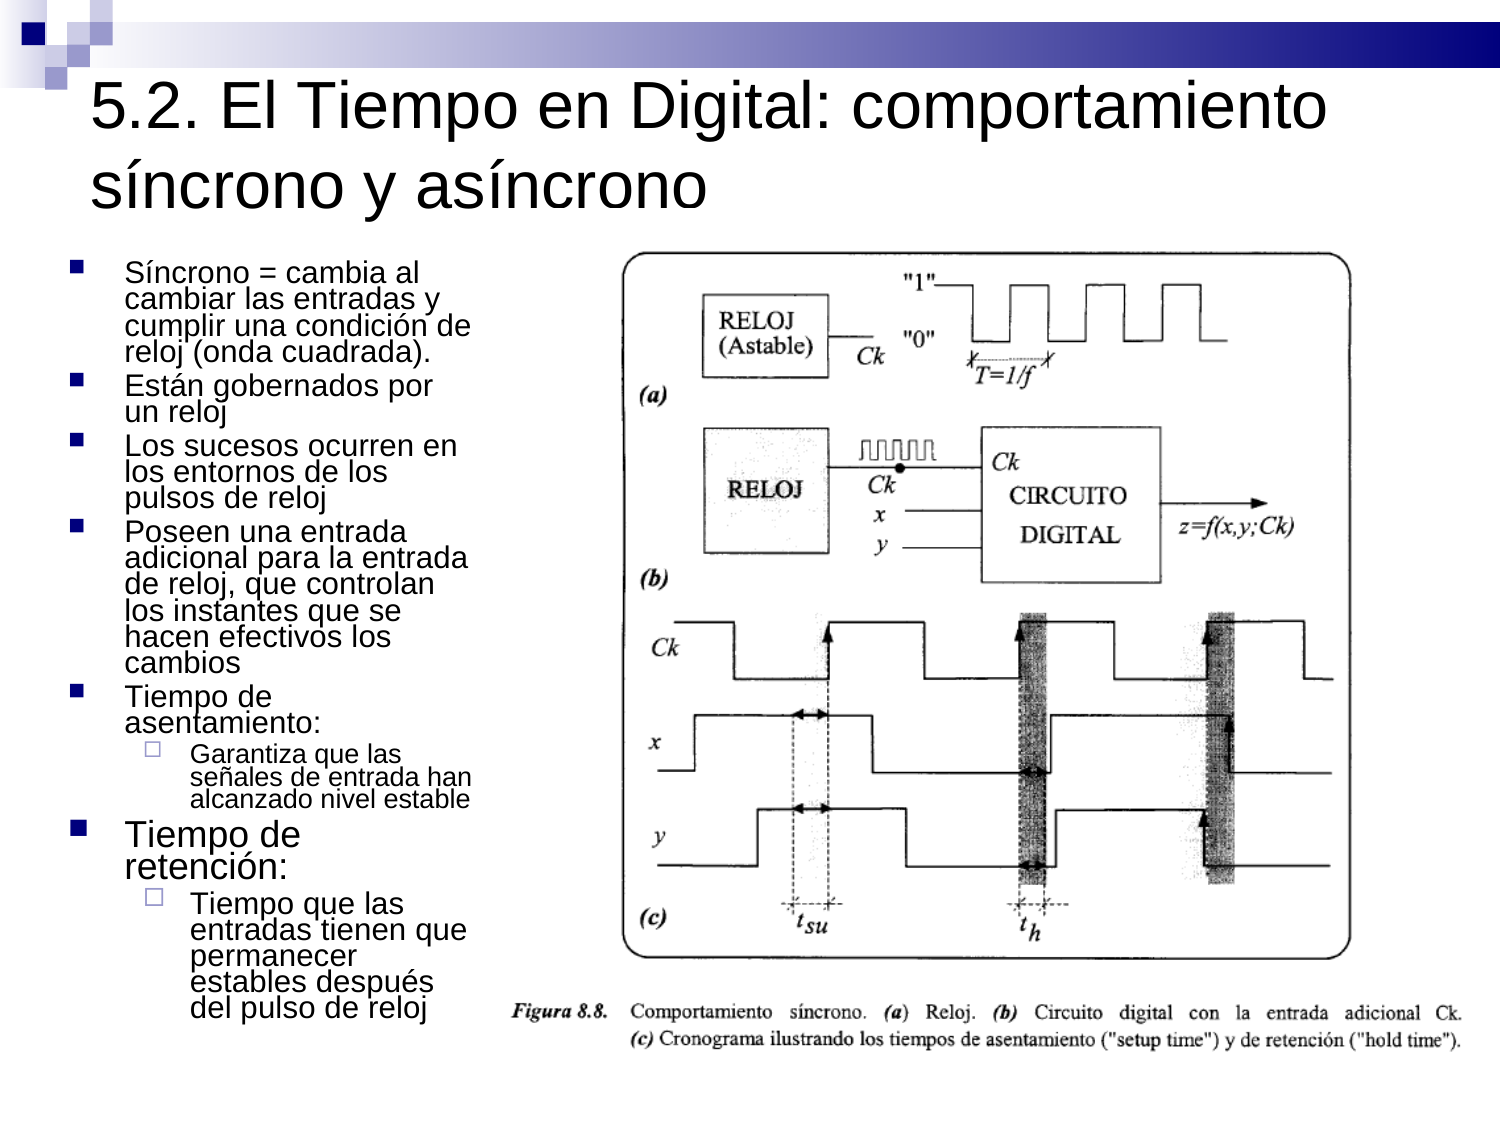

# 5.2. El Tiempo en Digital: comportamiento síncrono y asíncrono
Síncrono = cambia al cambiar las entradas y cumplir una condición de reloj (onda cuadrada).
Están gobernados por un reloj
Los sucesos ocurren en los entornos de los pulsos de reloj
Poseen una entrada adicional para la entrada de reloj, que controlan los instantes que se hacen efectivos los cambios
Tiempo de asentamiento:
Garantiza que las señales de entrada han alcanzado nivel estable
Tiempo de retención:
Tiempo que las entradas tienen que permanecer estables después del pulso de reloj